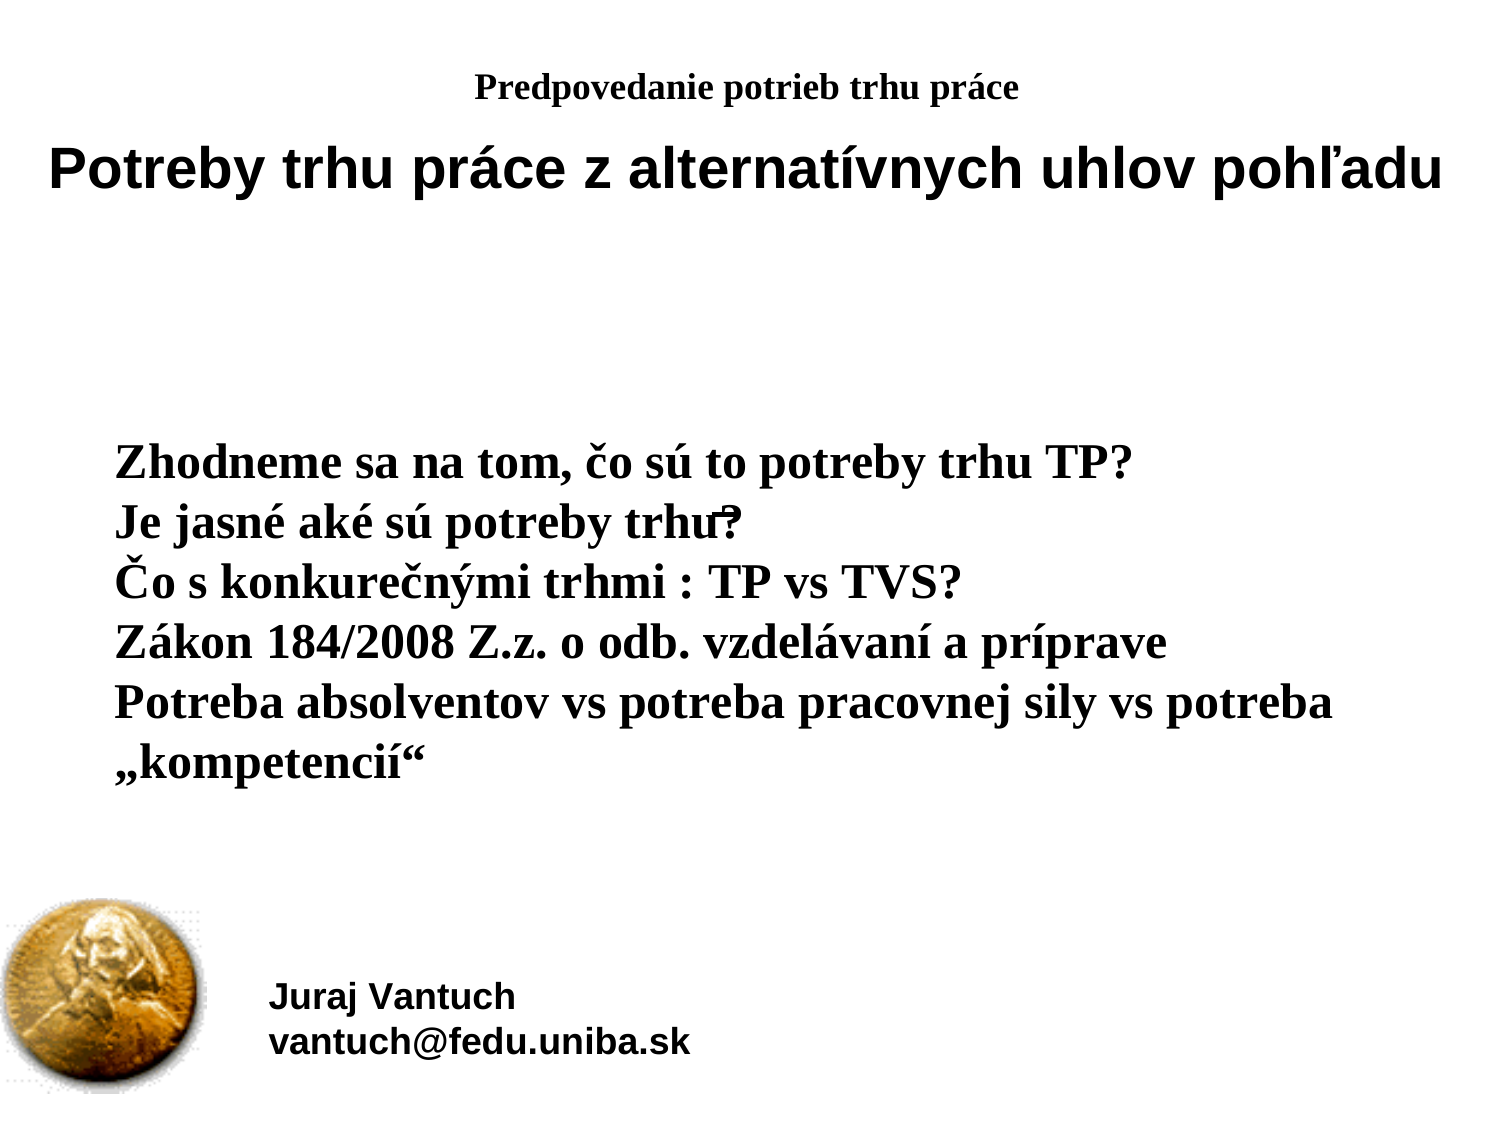

Predpovedanie potrieb trhu práce
Potreby trhu práce z alternatívnych uhlov pohľadu
#
Zhodneme sa na tom, čo sú to potreby trhu TP?
Je jasné aké sú potreby trhu?
Čo s konkurečnými trhmi : TP vs TVS?
Zákon 184/2008 Z.z. o odb. vzdelávaní a príprave
Potreba absolventov vs potreba pracovnej sily vs potreba „kompetencií“
Juraj Vantuch
vantuch@fedu.uniba.sk